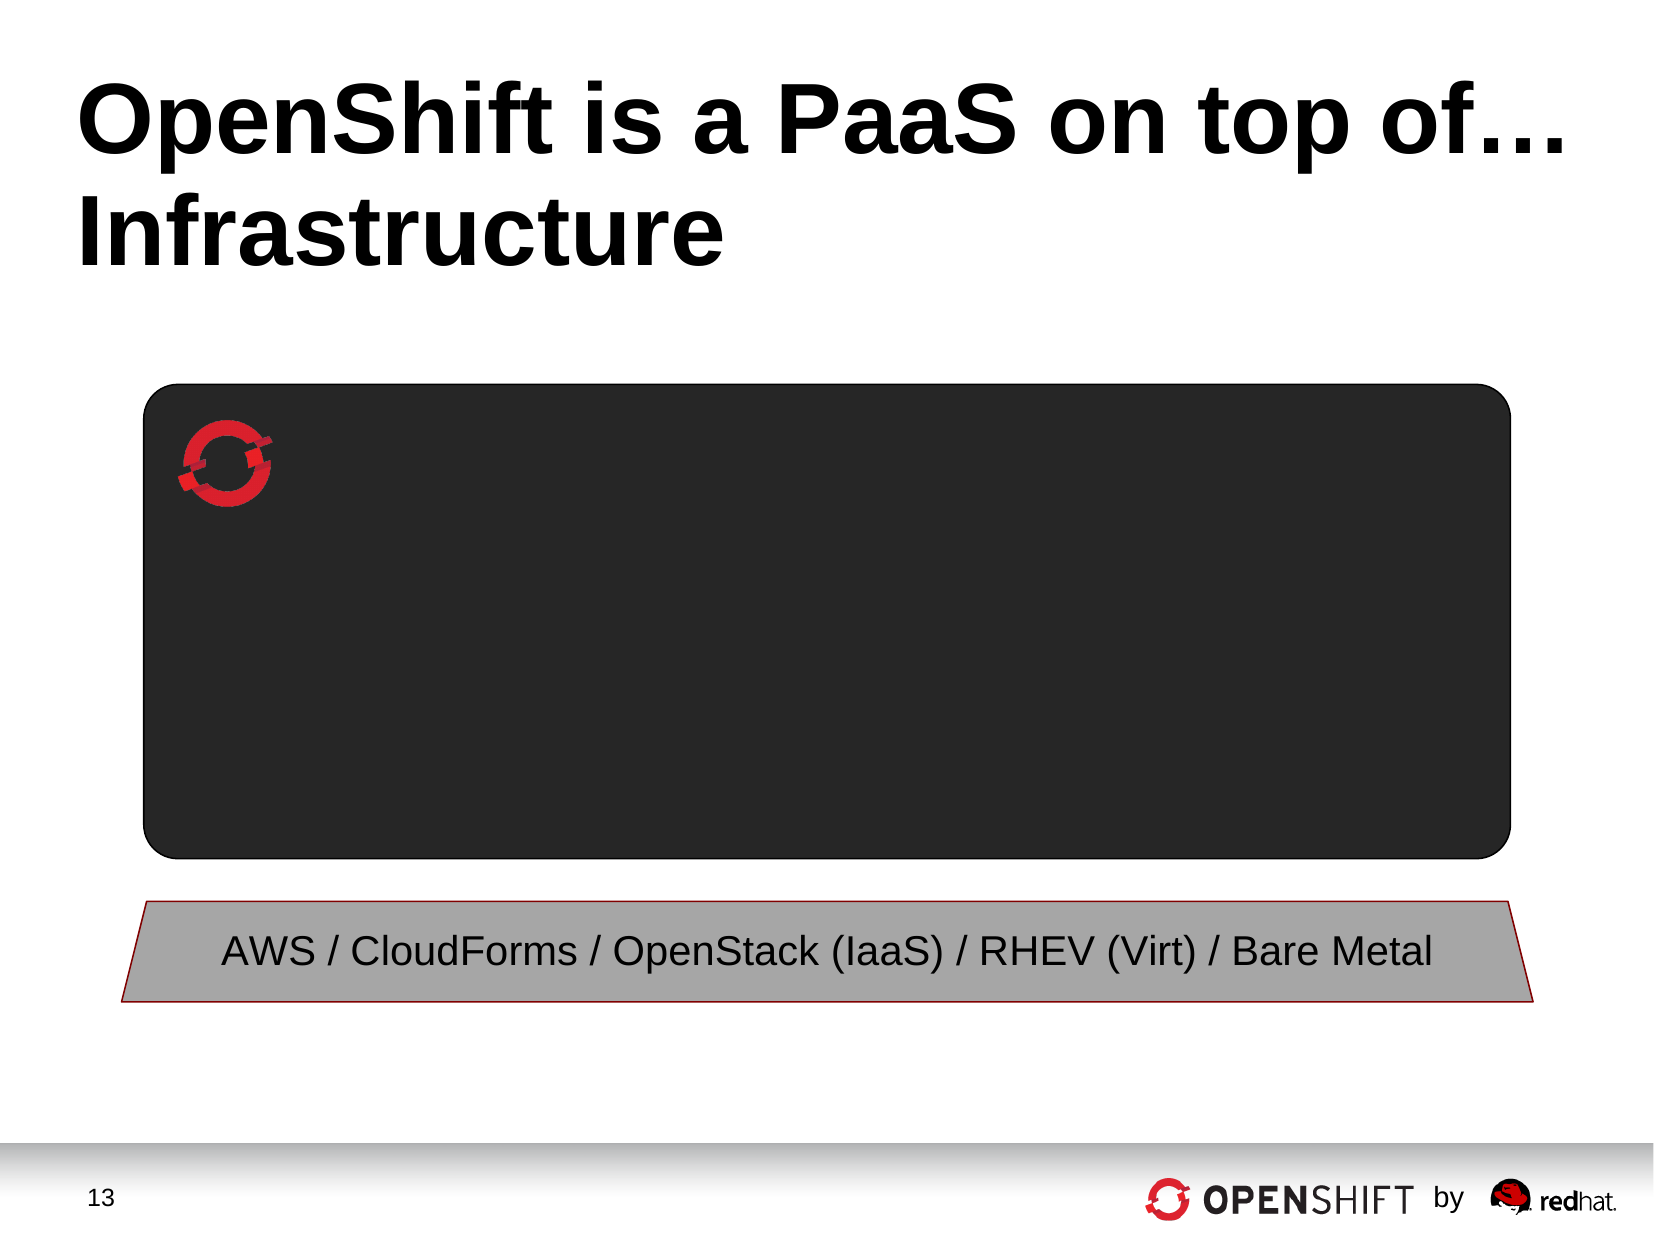

# OpenShift is a PaaS on top of… Infrastructure
AWS / CloudForms / OpenStack (IaaS) / RHEV (Virt) / Bare Metal